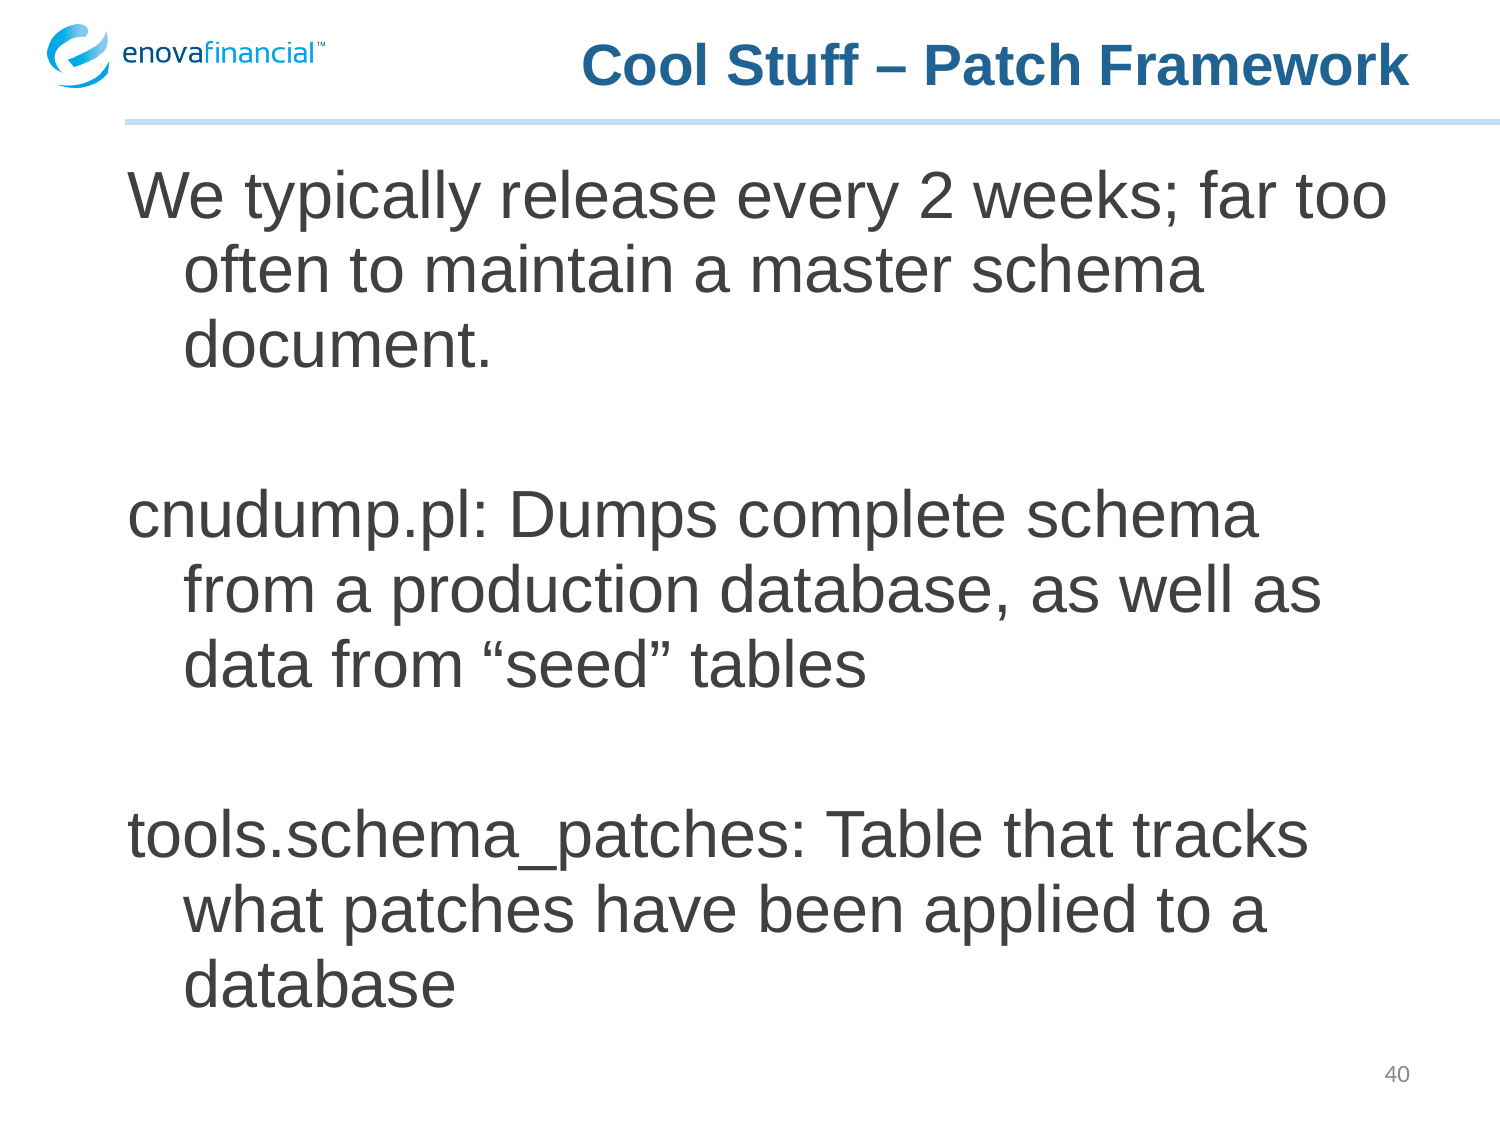

Cool Stuff – Patch Framework
# We typically release every 2 weeks; far too often to maintain a master schema document.
cnudump.pl: Dumps complete schema from a production database, as well as data from “seed” tables
tools.schema_patches: Table that tracks what patches have been applied to a database